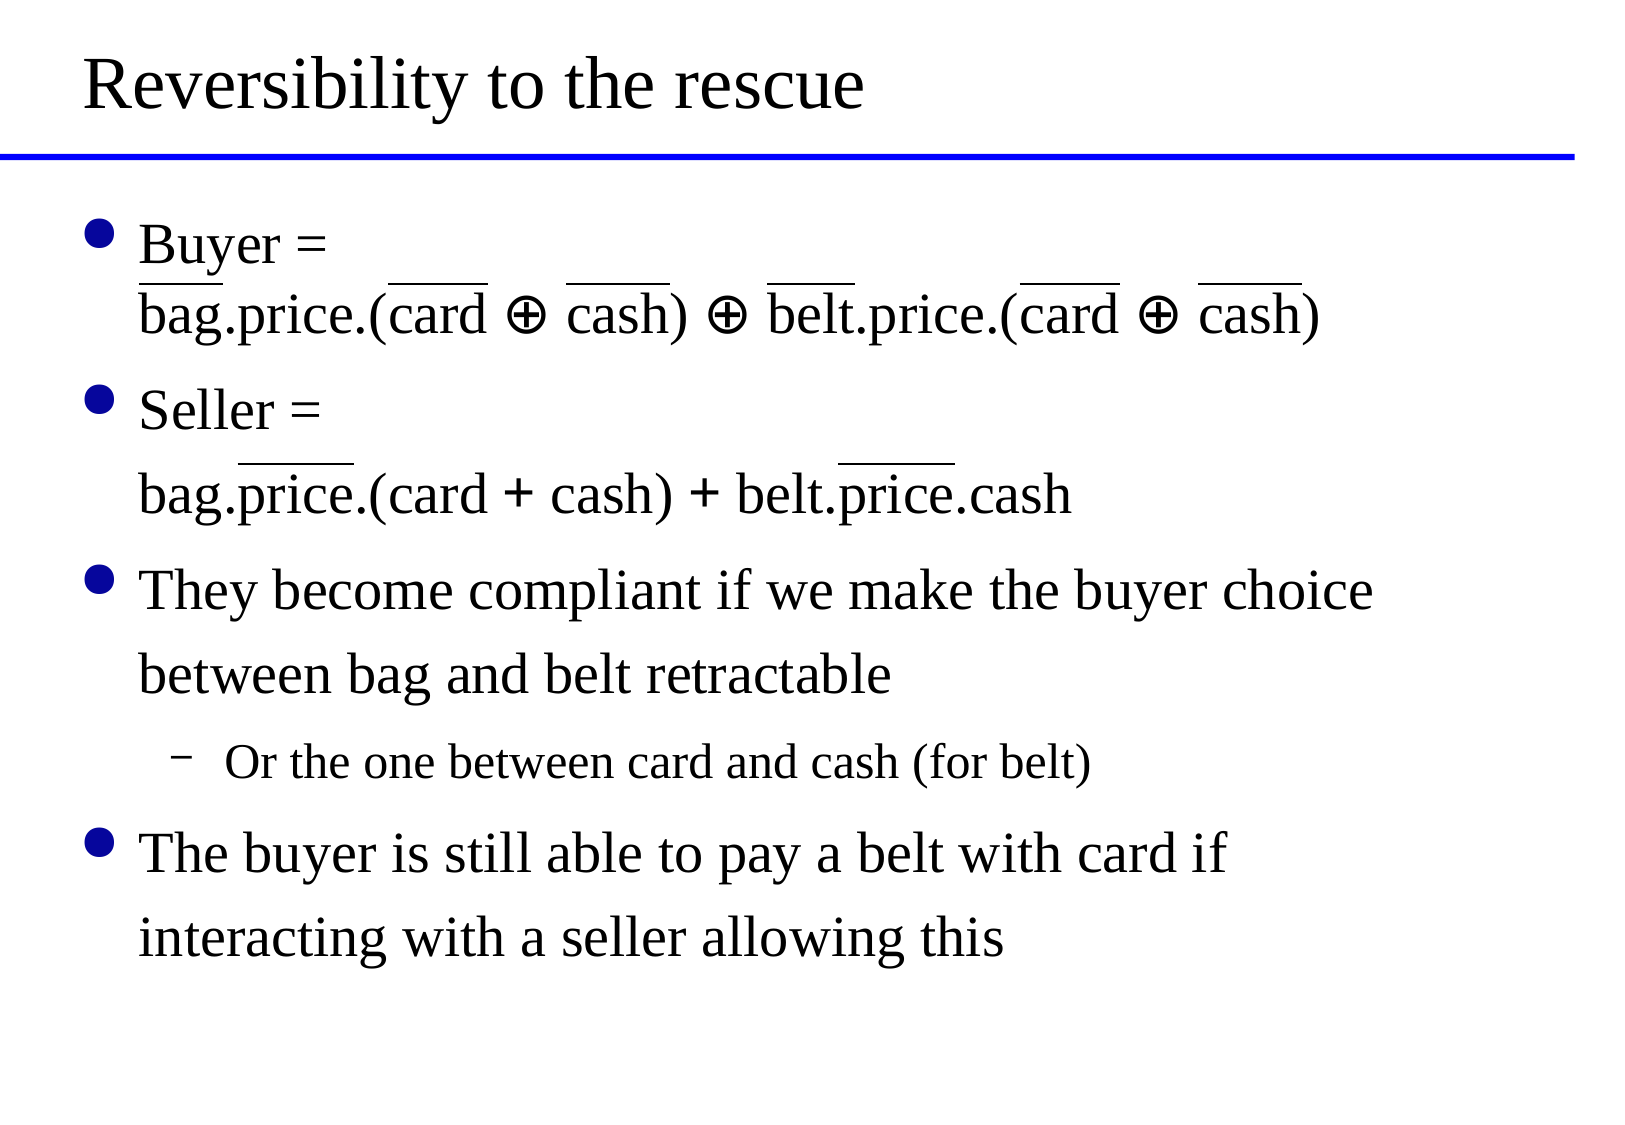

# Reversibility to the rescue
Buyer =
bag.price.(card ⊕ cash) ⊕ belt.price.(card ⊕ cash)
Seller =
bag.price.(card + cash) + belt.price.cash
They become compliant if we make the buyer choice between bag and belt retractable
Or the one between card and cash (for belt)
The buyer is still able to pay a belt with card if interacting with a seller allowing this